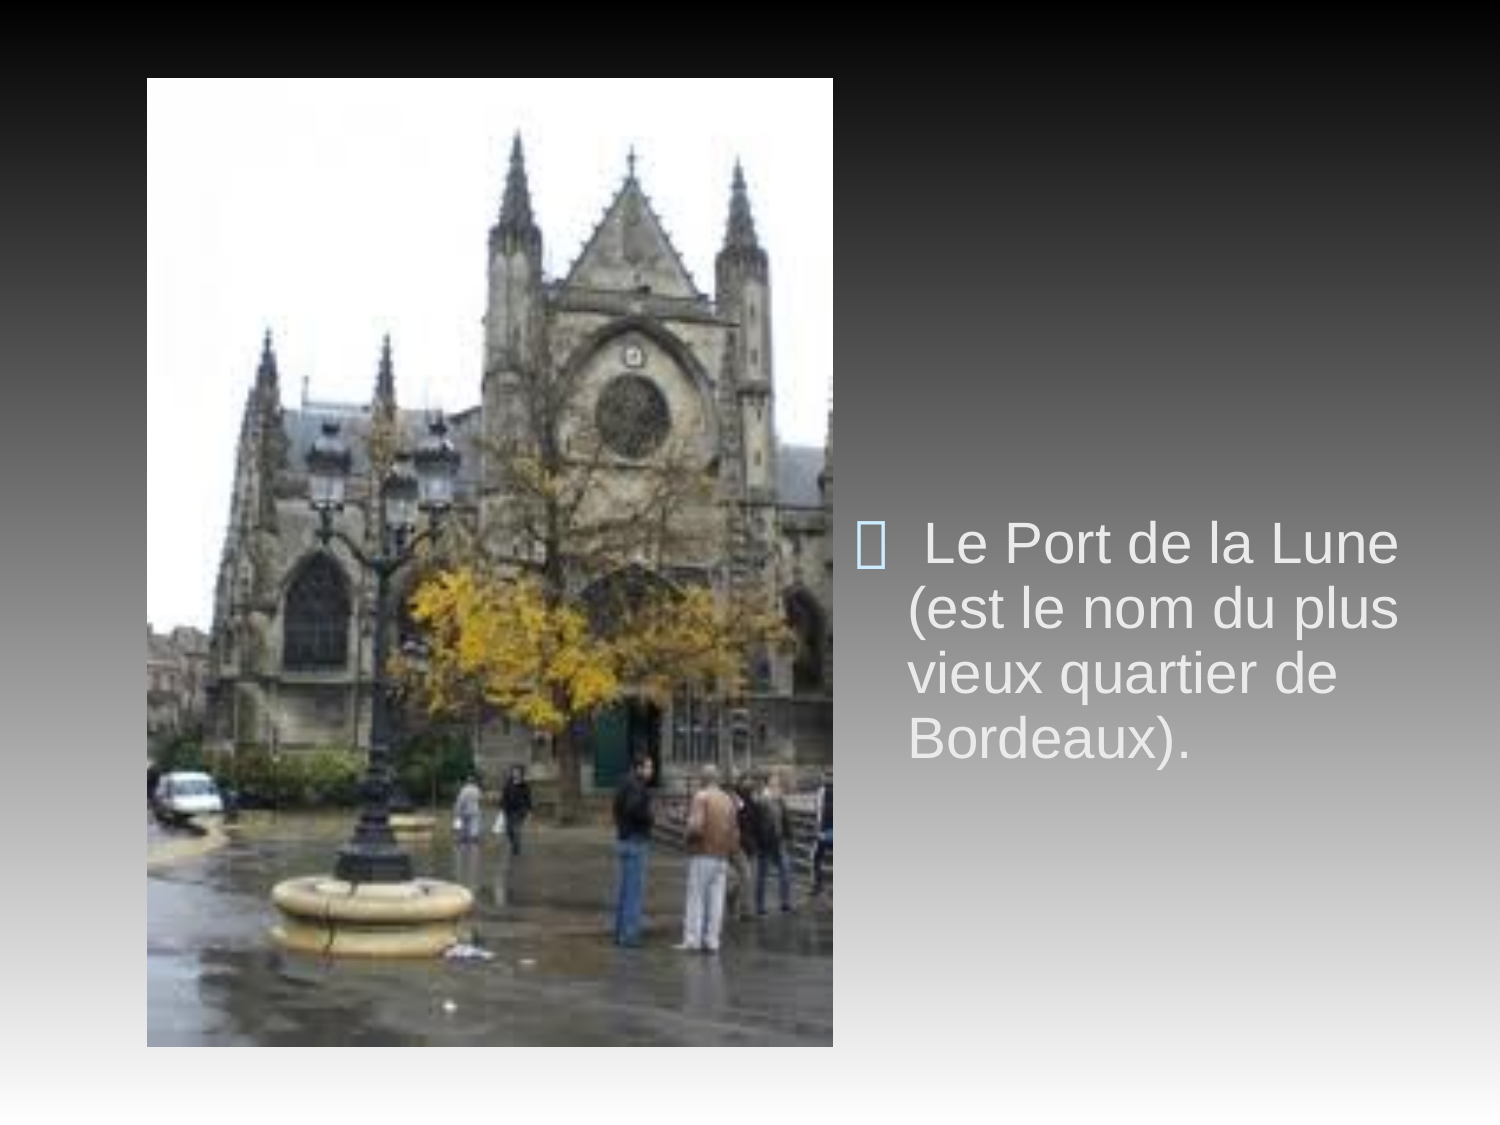

Le Port de la Lune (est le nom du plus vieux quartier de Bordeaux).